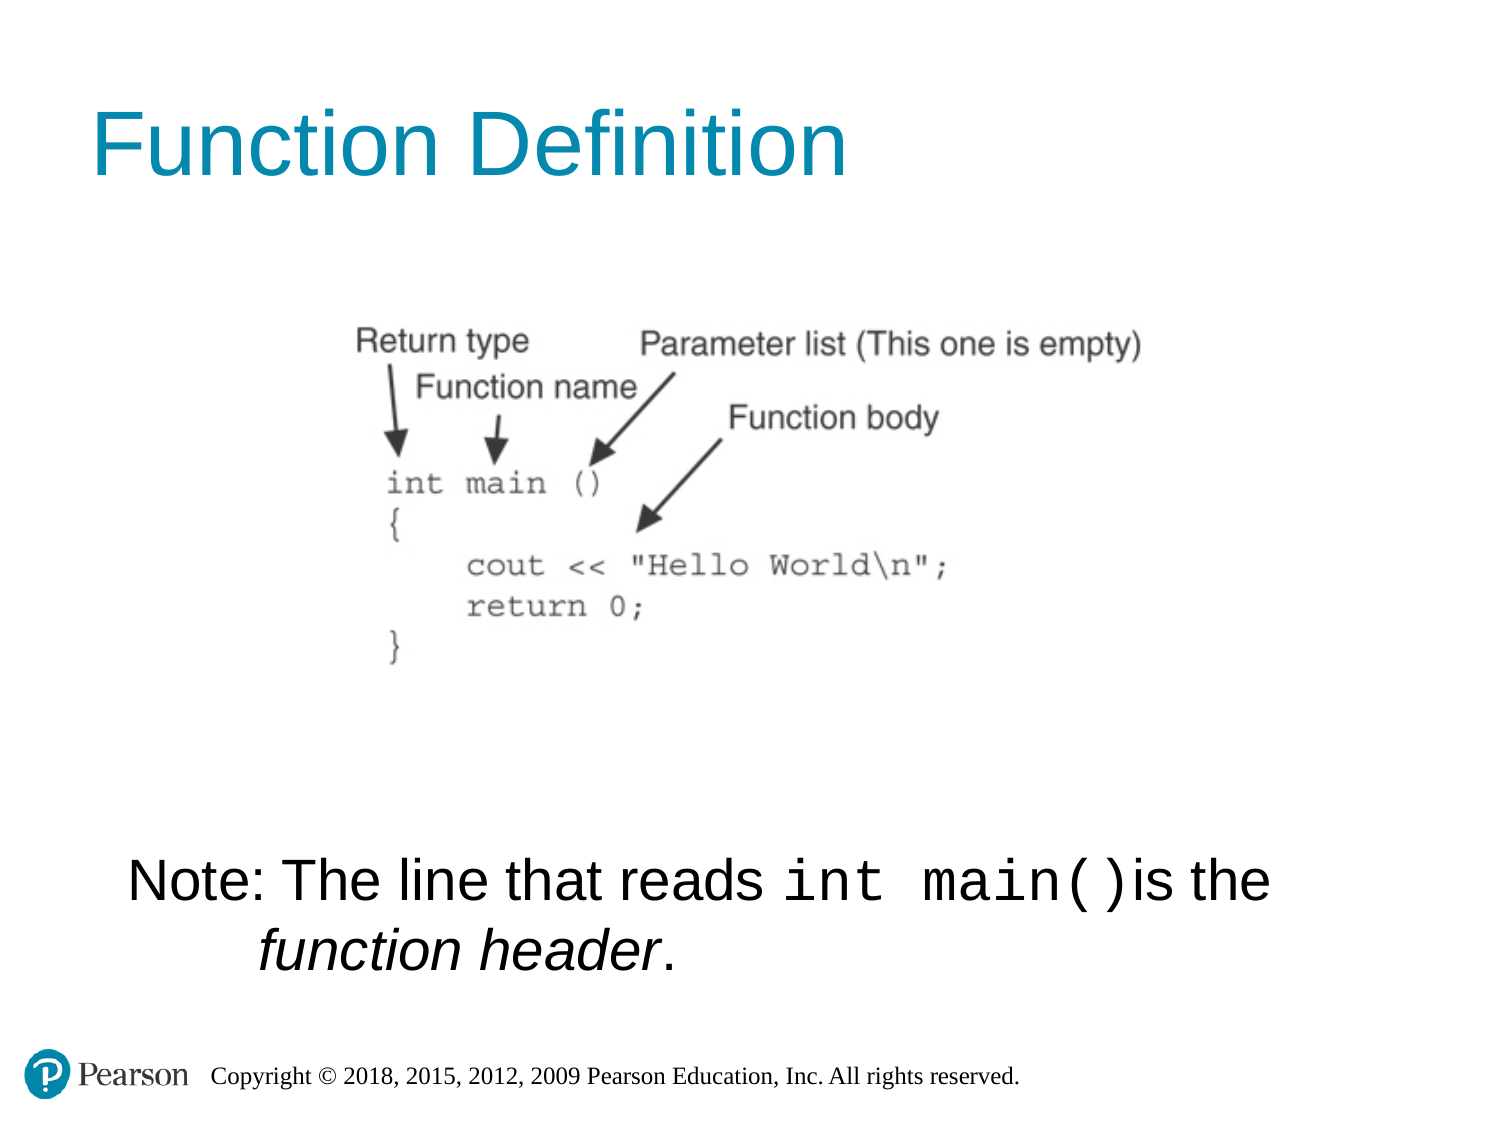

# Function Definition
Note: The line that reads int main()is the 	function header.